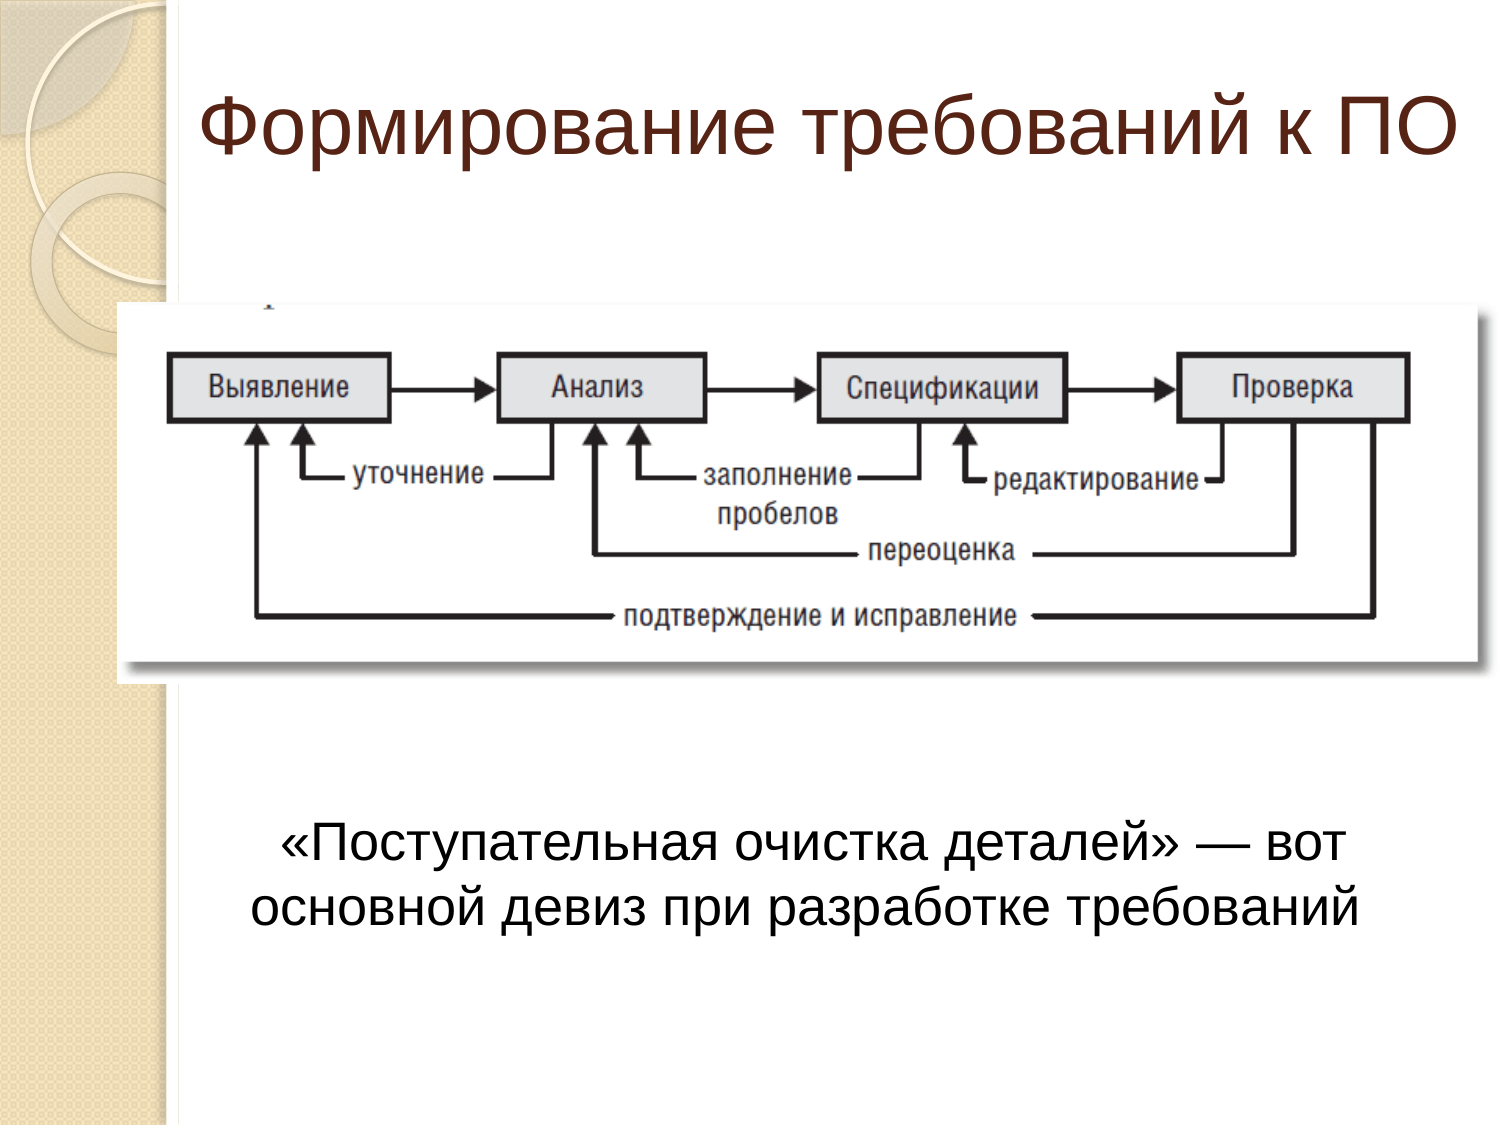

# Формирование требований к ПО
  «Поступательная очистка деталей» — вот основной девиз при разработке требований